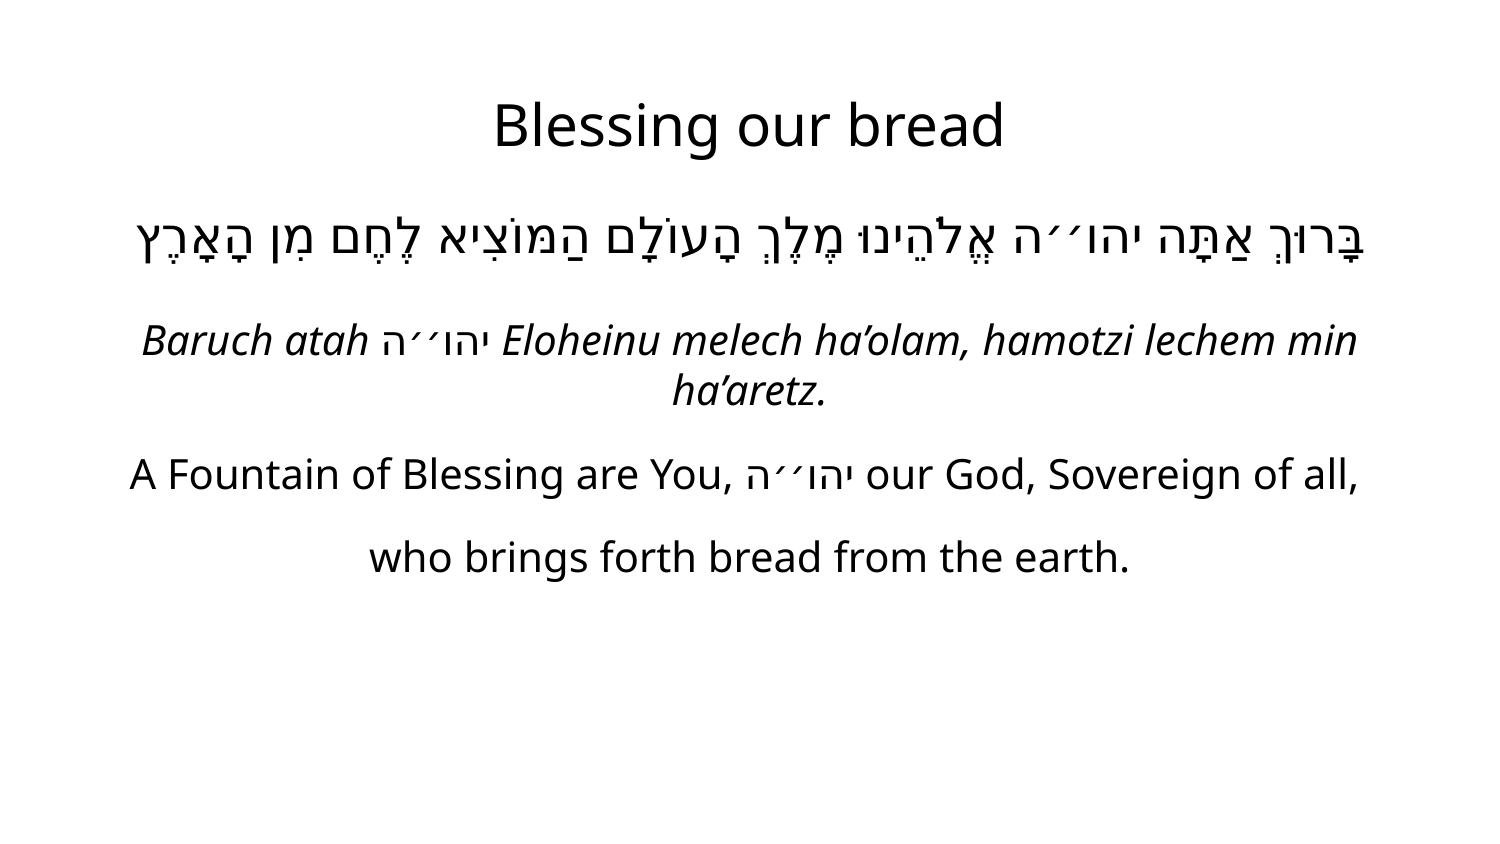

# Blessing our bread
בָּרוּךְ אַתָּה יהו׳׳ה אֱלֹהֵינוּ מֶלֶךְ הָעוֹלָם הַמּוֹצִיא לֶחֶם מִן הָאָרֶץ
Baruch atah יהו׳׳ה Eloheinu melech ha’olam, hamotzi lechem min ha’aretz.
A Fountain of Blessing are You, יהו׳׳ה our God, Sovereign of all,
who brings forth bread from the earth.